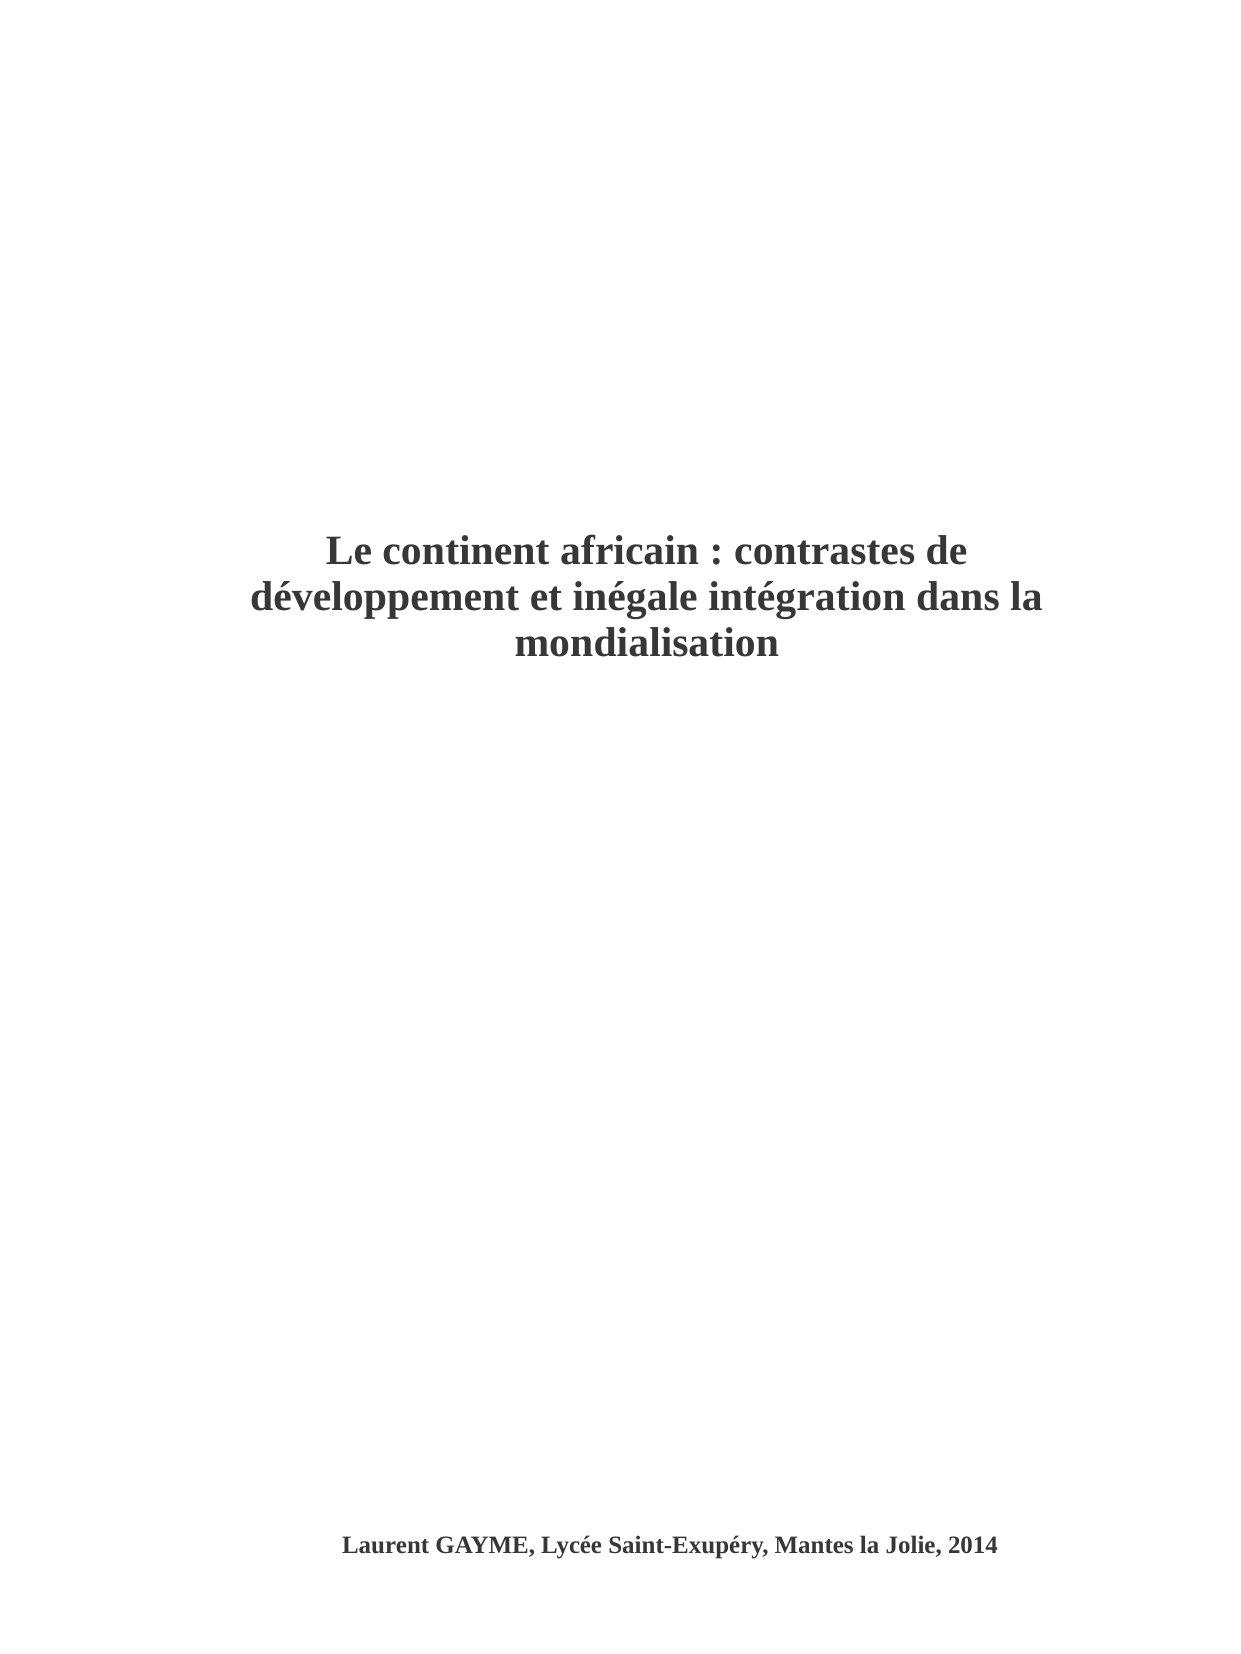

Le continent africain : contrastes de développement et inégale intégration dans la mondialisation
Laurent GAYME, Lycée Saint-Exupéry, Mantes la Jolie, 2014